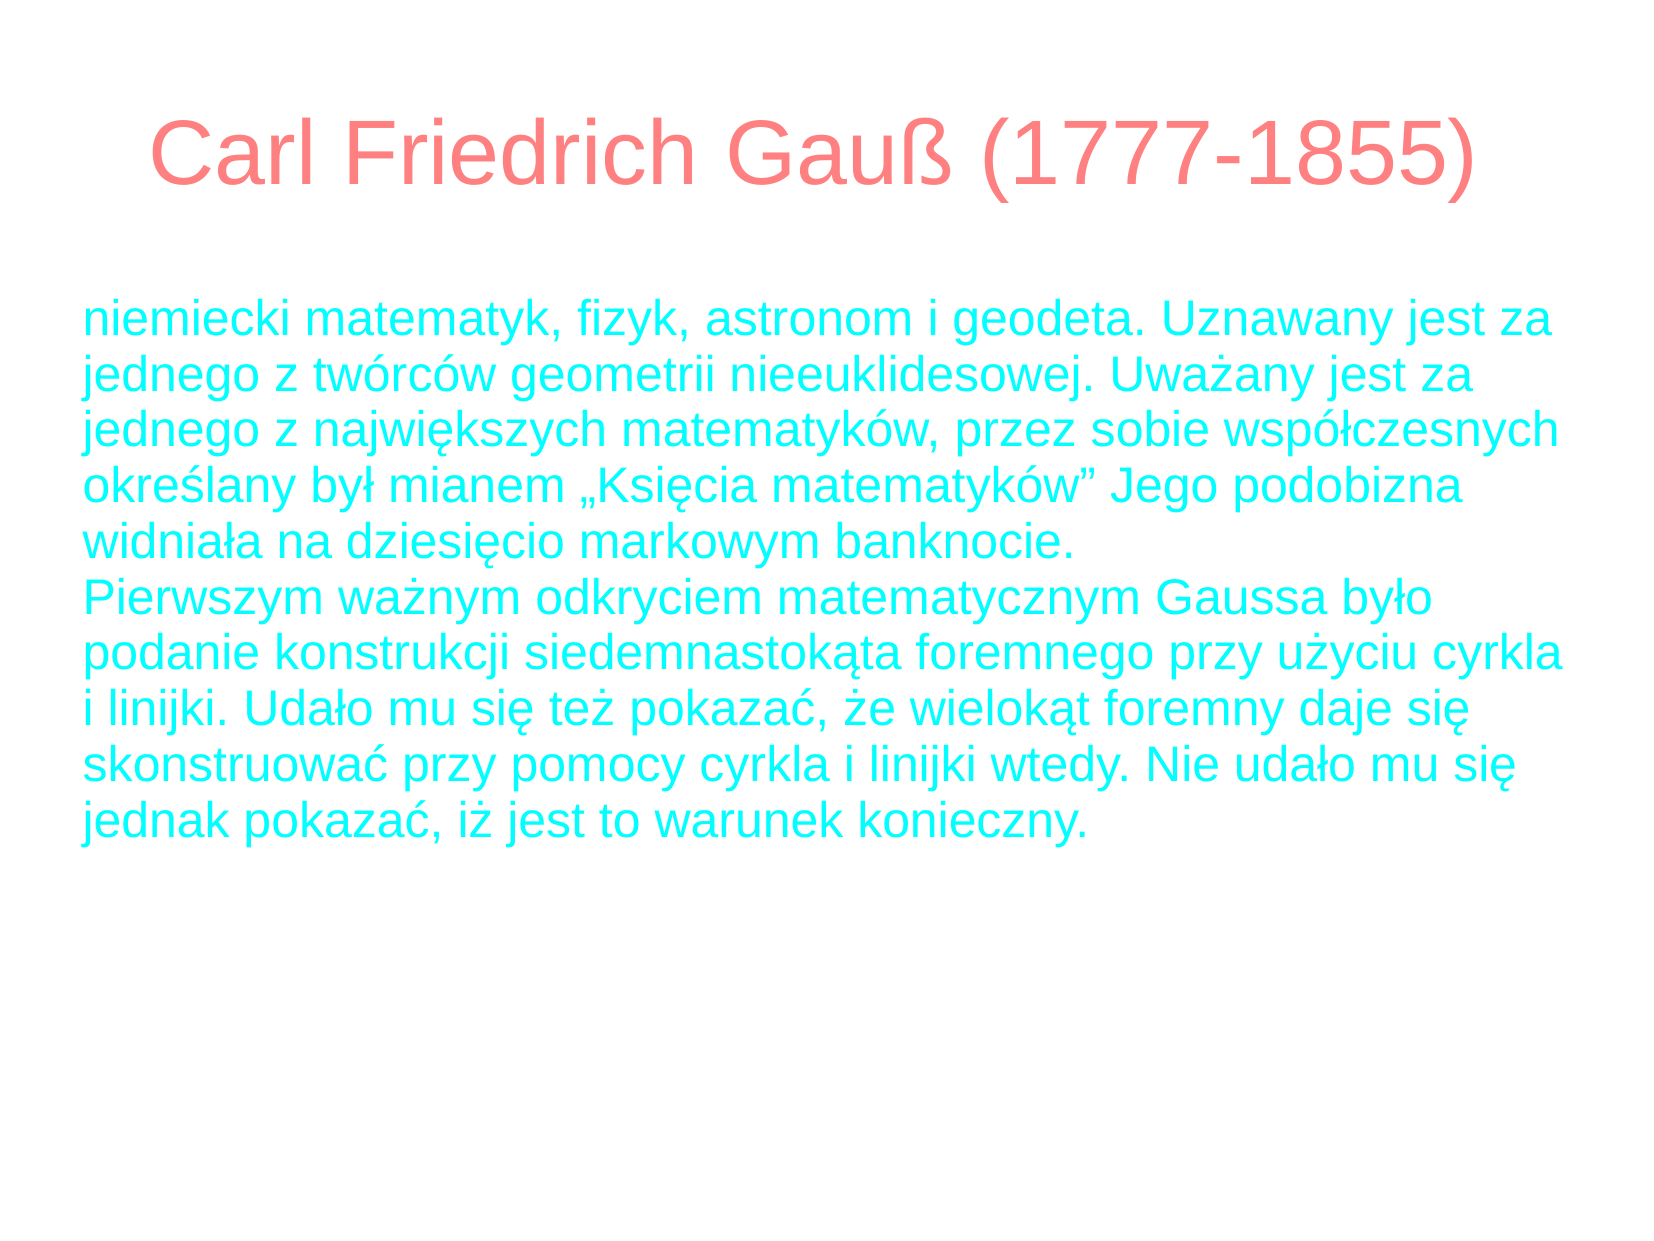

# Carl Friedrich Gauß (1777-1855)
niemiecki matematyk, fizyk, astronom i geodeta. Uznawany jest za jednego z twórców geometrii nieeuklidesowej. Uważany jest za jednego z największych matematyków, przez sobie współczesnych określany był mianem „Księcia matematyków” Jego podobizna widniała na dziesięcio markowym banknocie.
Pierwszym ważnym odkryciem matematycznym Gaussa było podanie konstrukcji siedemnastokąta foremnego przy użyciu cyrkla i linijki. Udało mu się też pokazać, że wielokąt foremny daje się skonstruować przy pomocy cyrkla i linijki wtedy. Nie udało mu się jednak pokazać, iż jest to warunek konieczny.